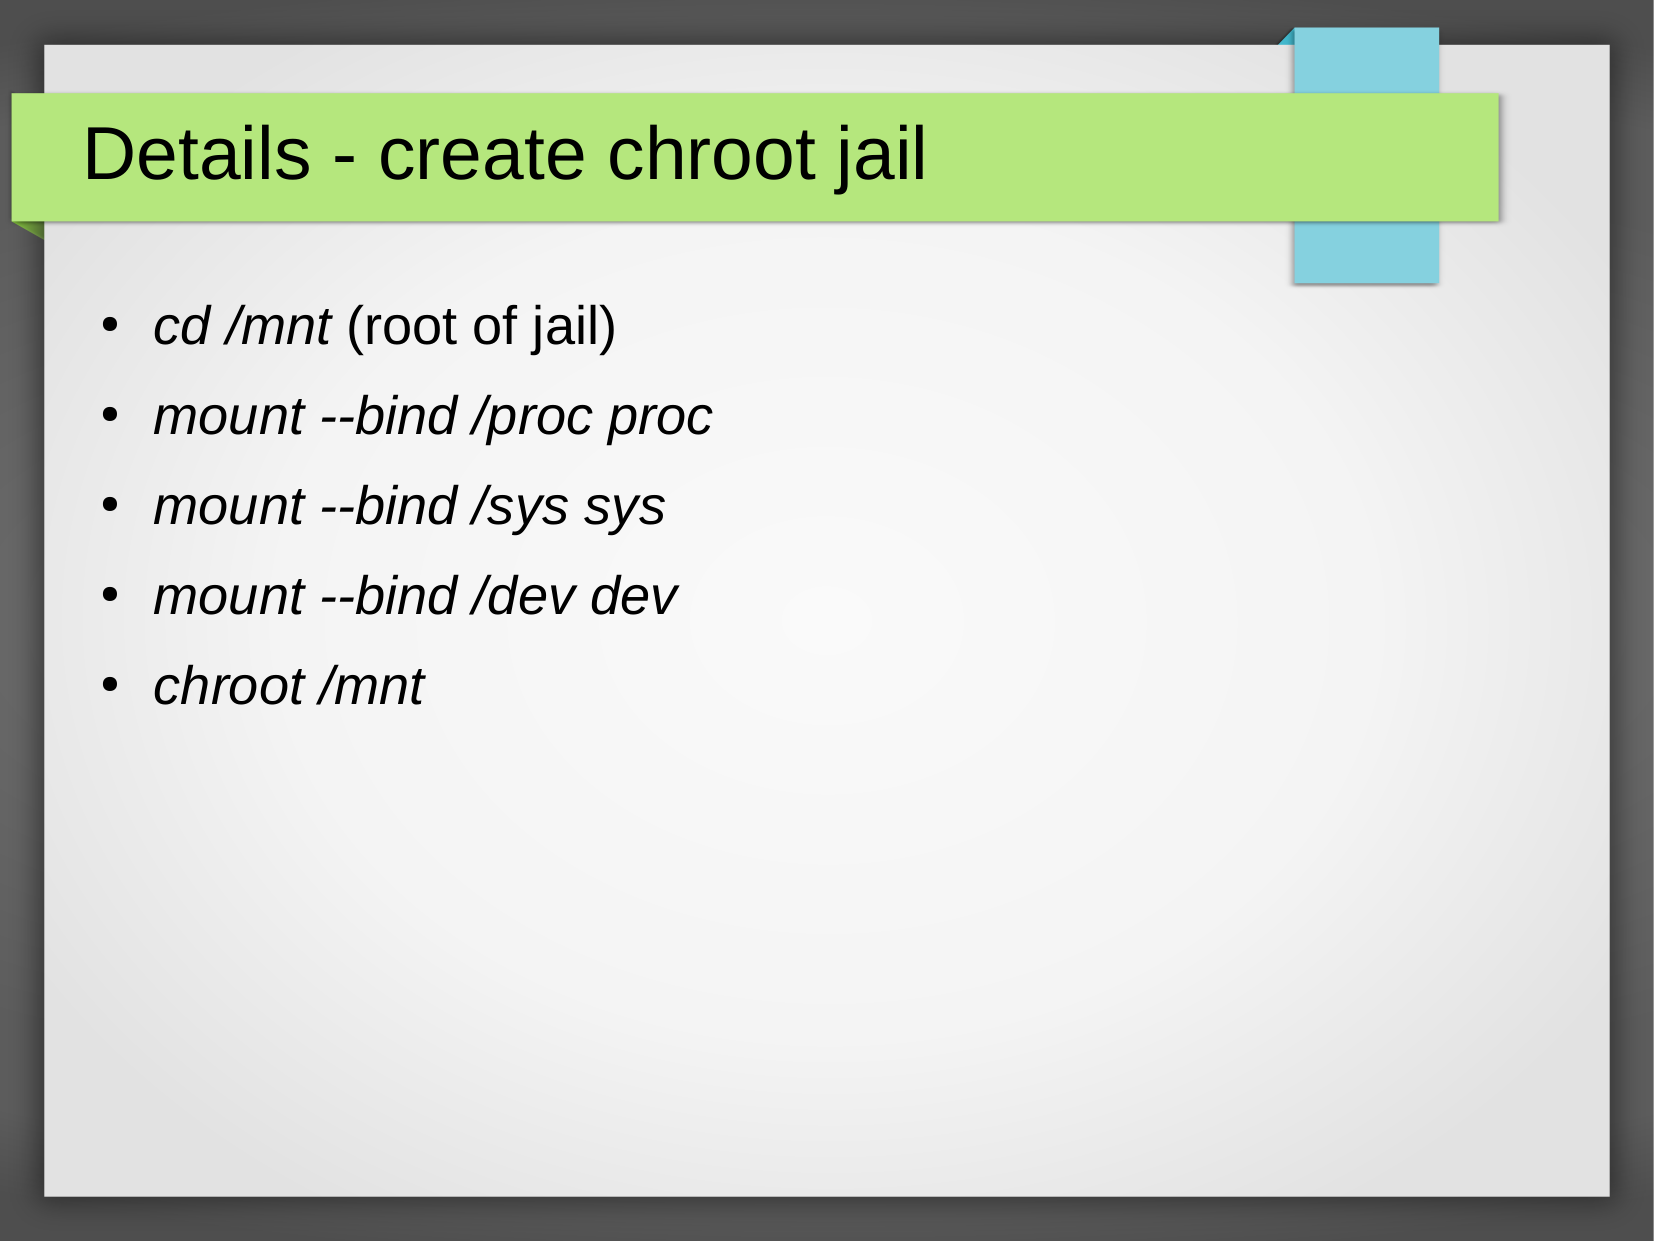

# Details - create chroot jail
cd /mnt (root of jail)
mount --bind /proc proc
mount --bind /sys sys
mount --bind /dev dev
chroot /mnt